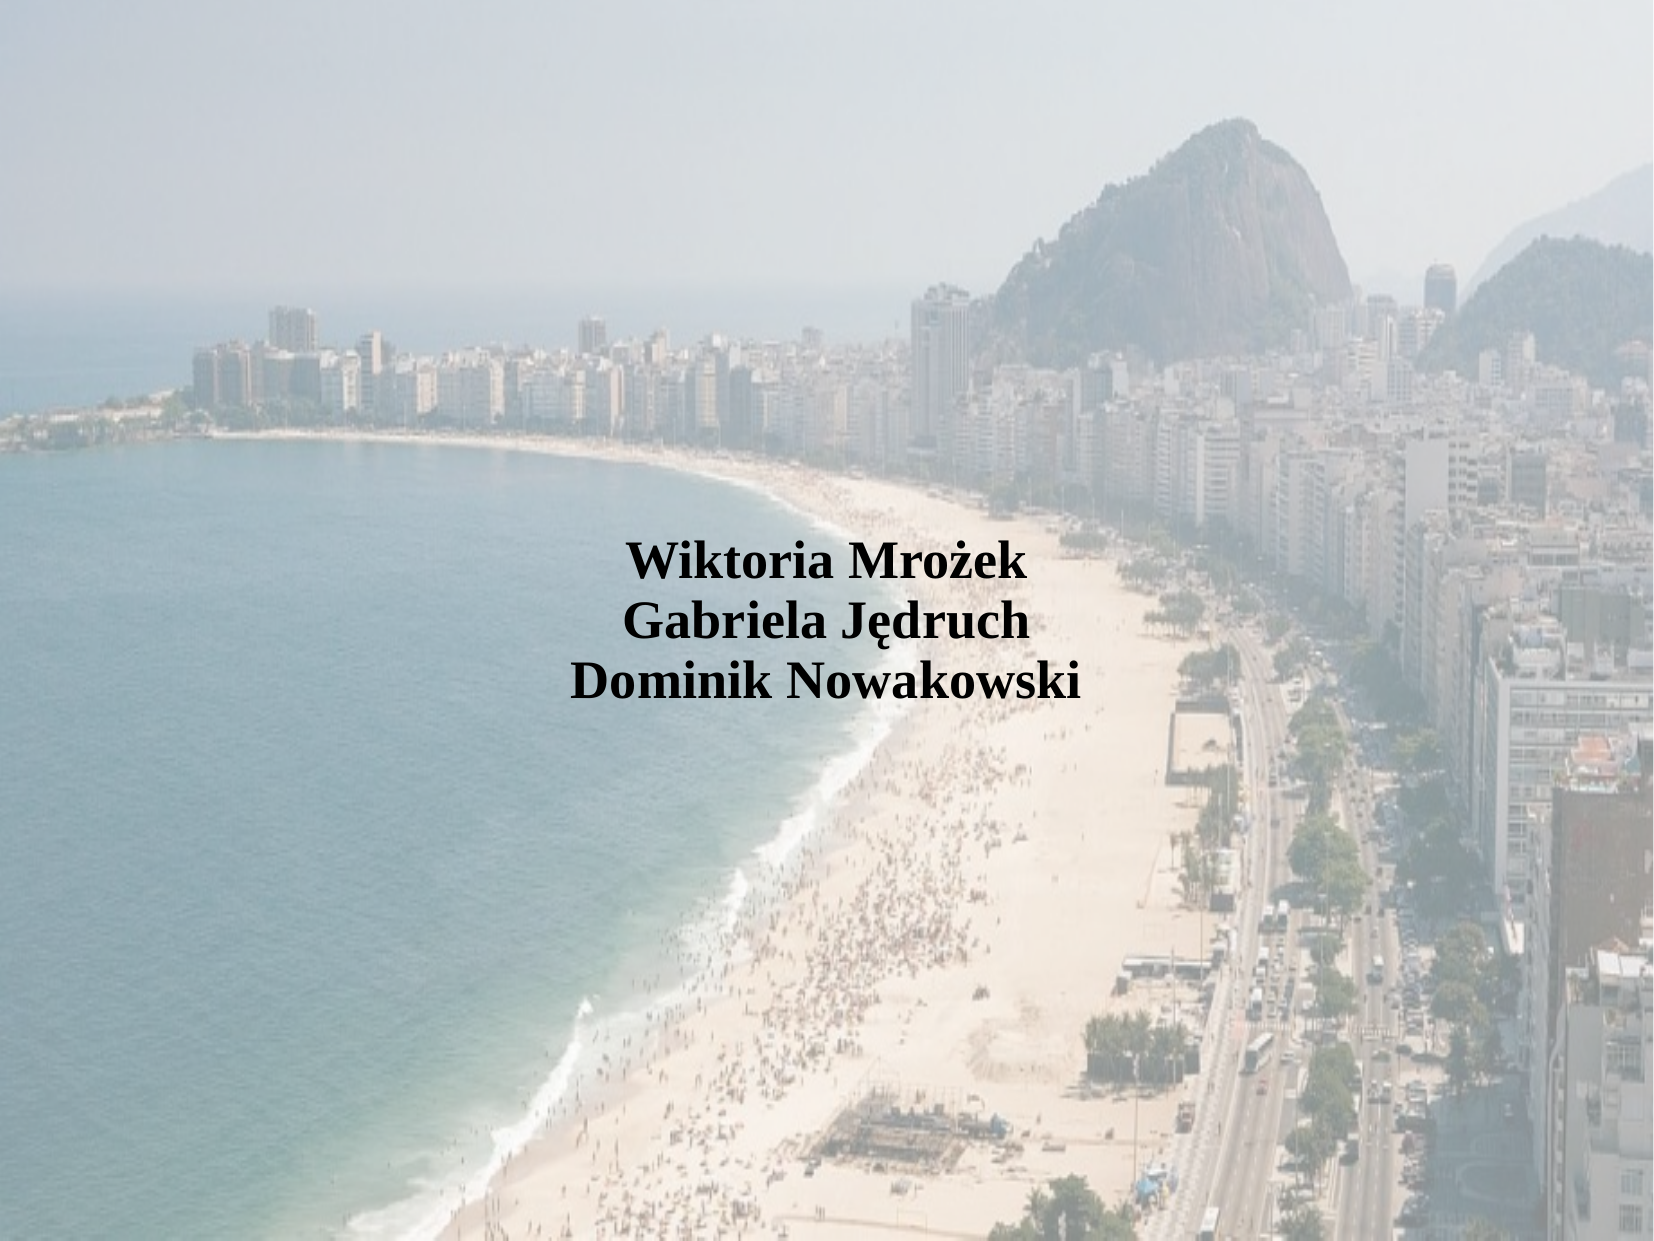

Wiktoria Mrożek
Gabriela Jędruch
Dominik Nowakowski
#